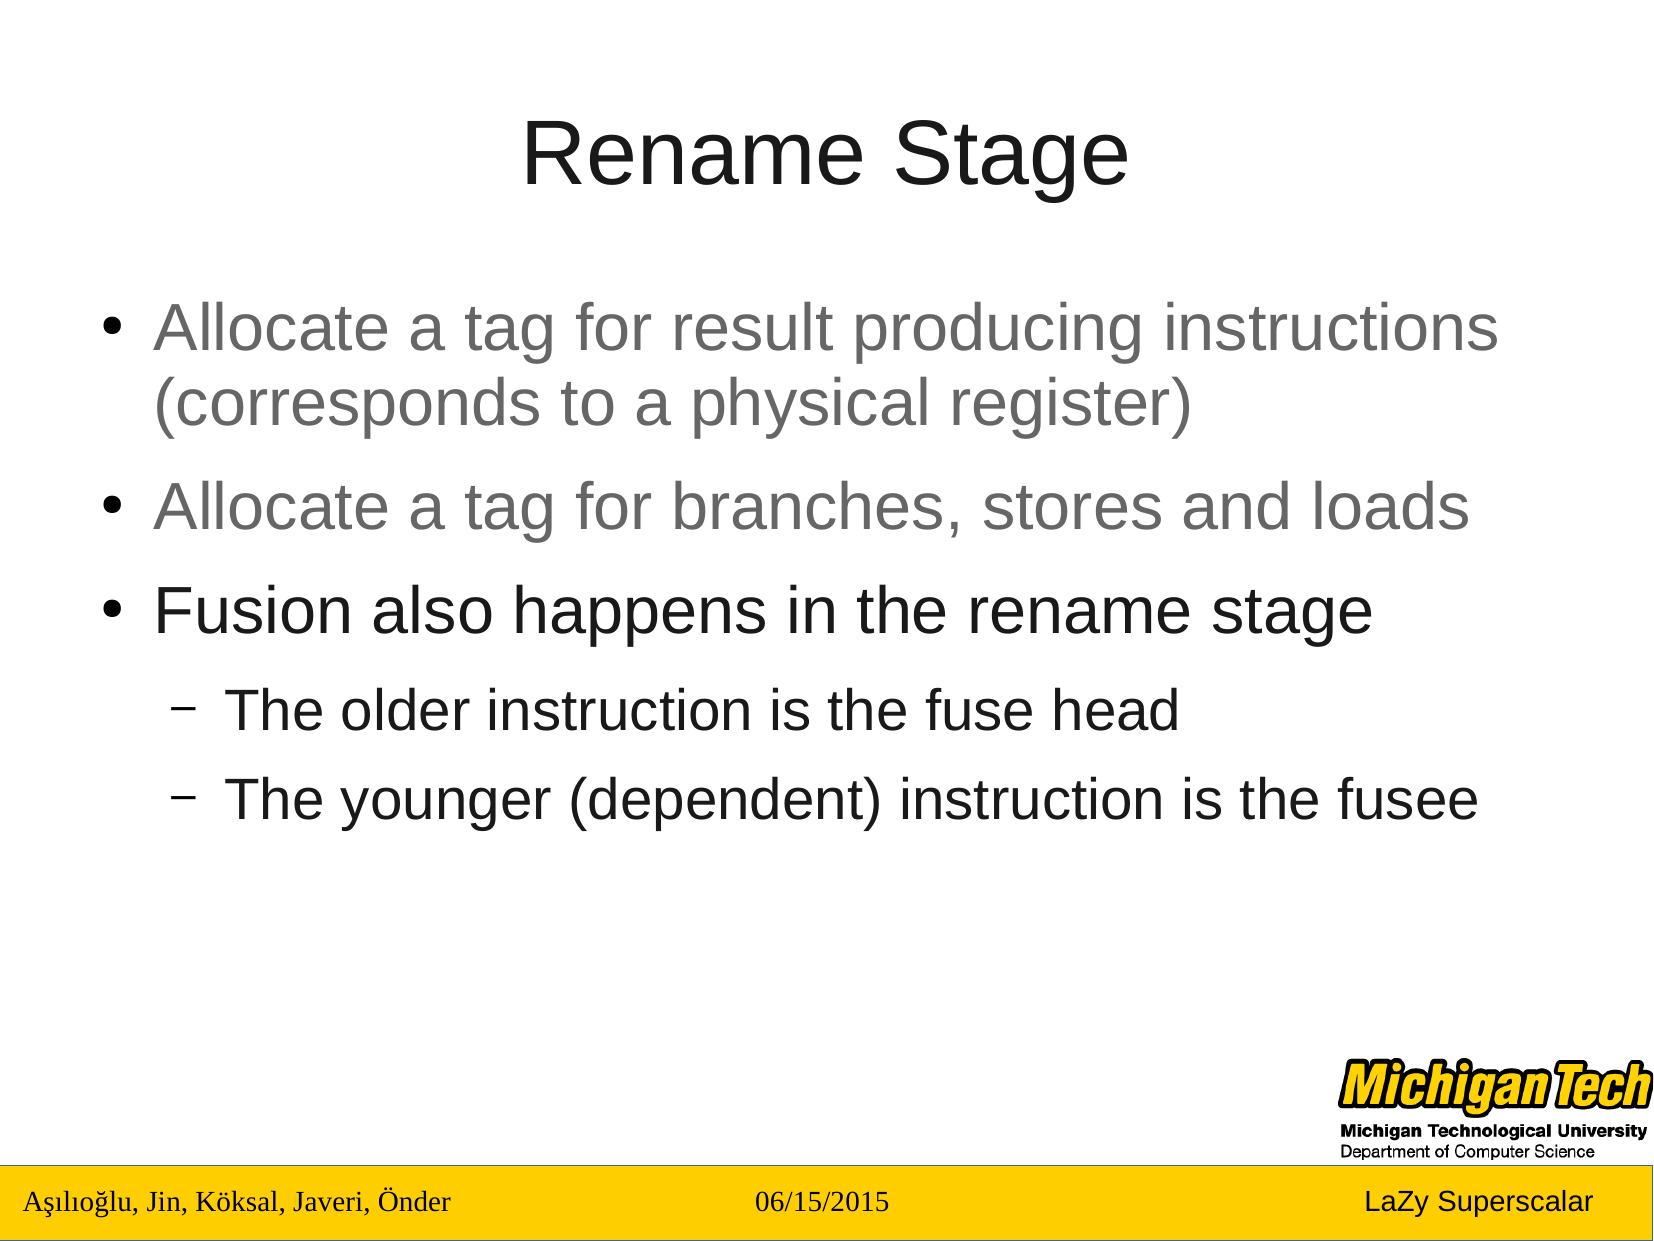

# Rename Stage
Allocate a tag for result producing instructions (corresponds to a physical register)
Allocate a tag for branches, stores and loads
Fusion also happens in the rename stage
The older instruction is the fuse head
The younger (dependent) instruction is the fusee
Aşılıoğlu, Jin, Köksal, Javeri, Önder
06/15/2015